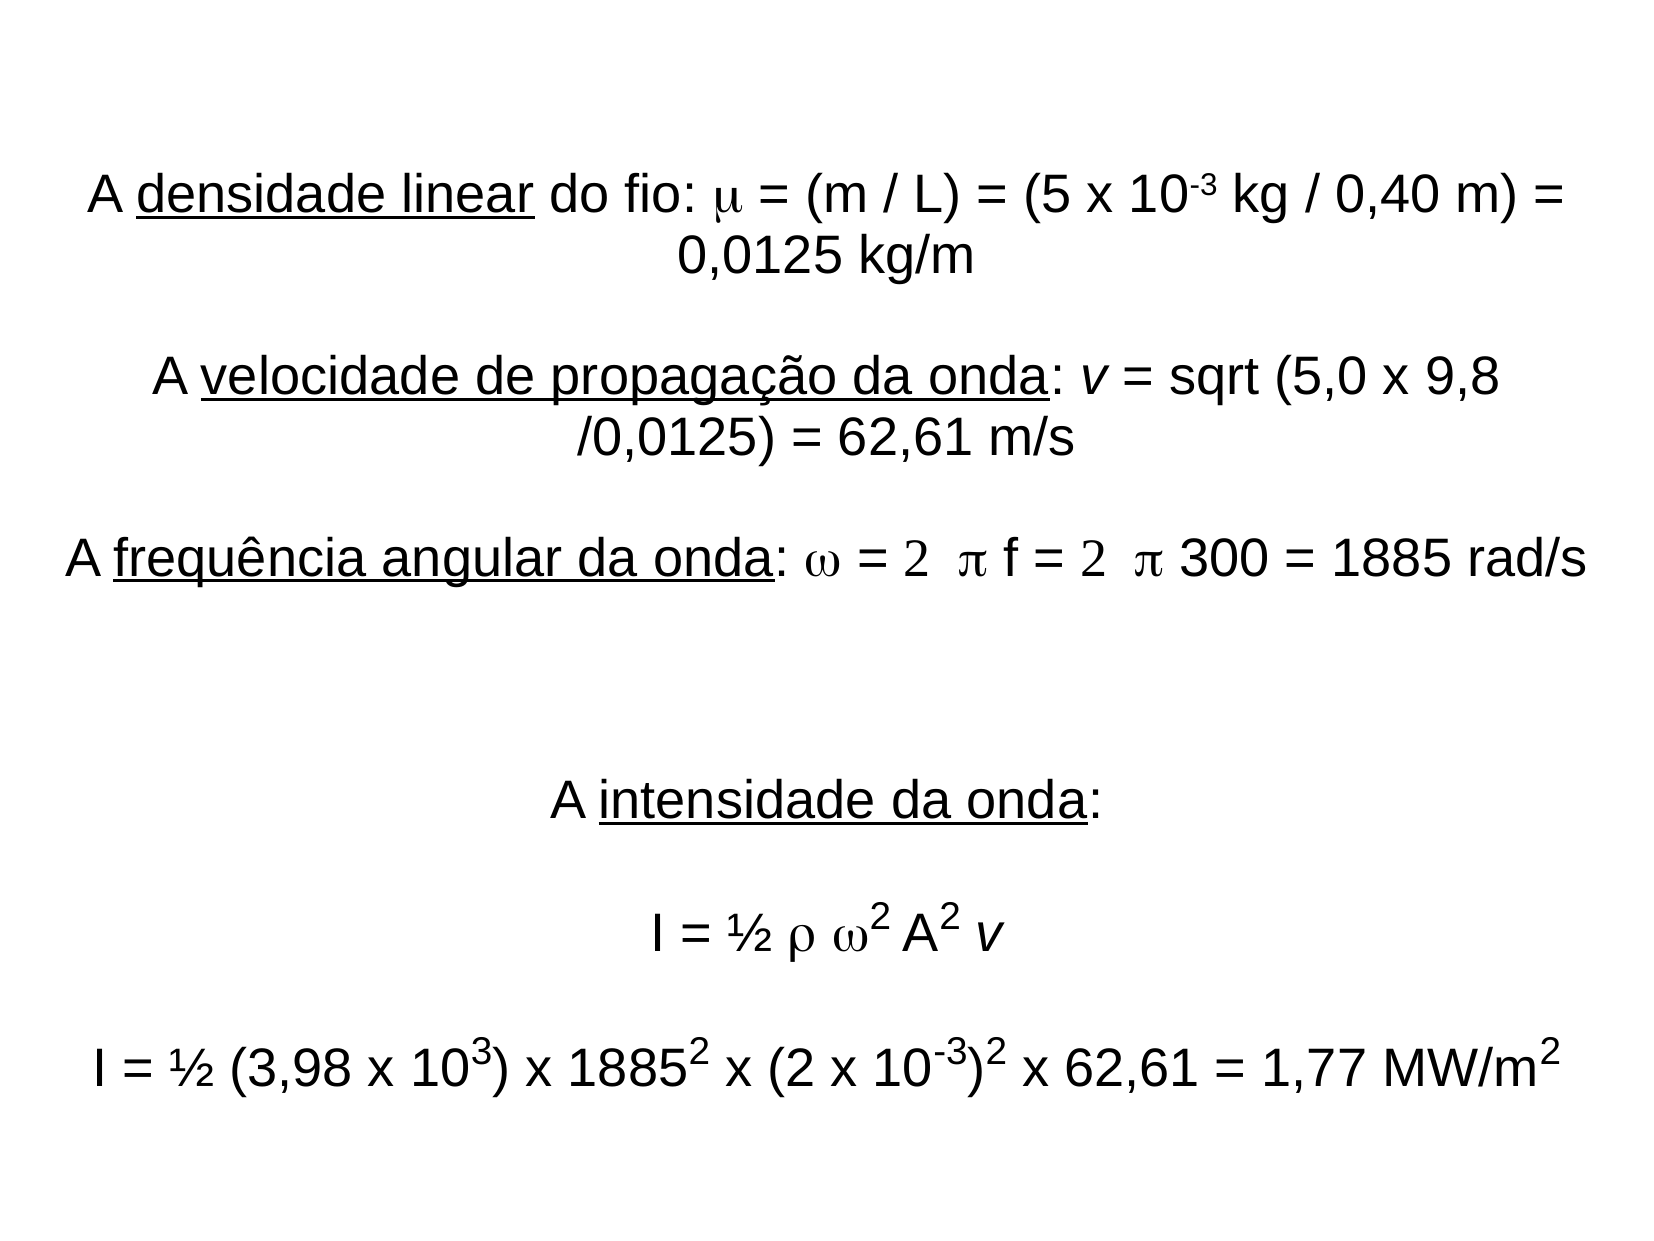

# A densidade linear do fio: m = (m / L) = (5 x 10-3 kg / 0,40 m) = 0,0125 kg/m
A velocidade de propagação da onda: v = sqrt (5,0 x 9,8 /0,0125) = 62,61 m/s
A frequência angular da onda: w = 2 p f = 2 p 300 = 1885 rad/s
A intensidade da onda:
I = ½ r w2 A2 v
I = ½ (3,98 x 103) x 18852 x (2 x 10-3)2 x 62,61 = 1,77 MW/m2